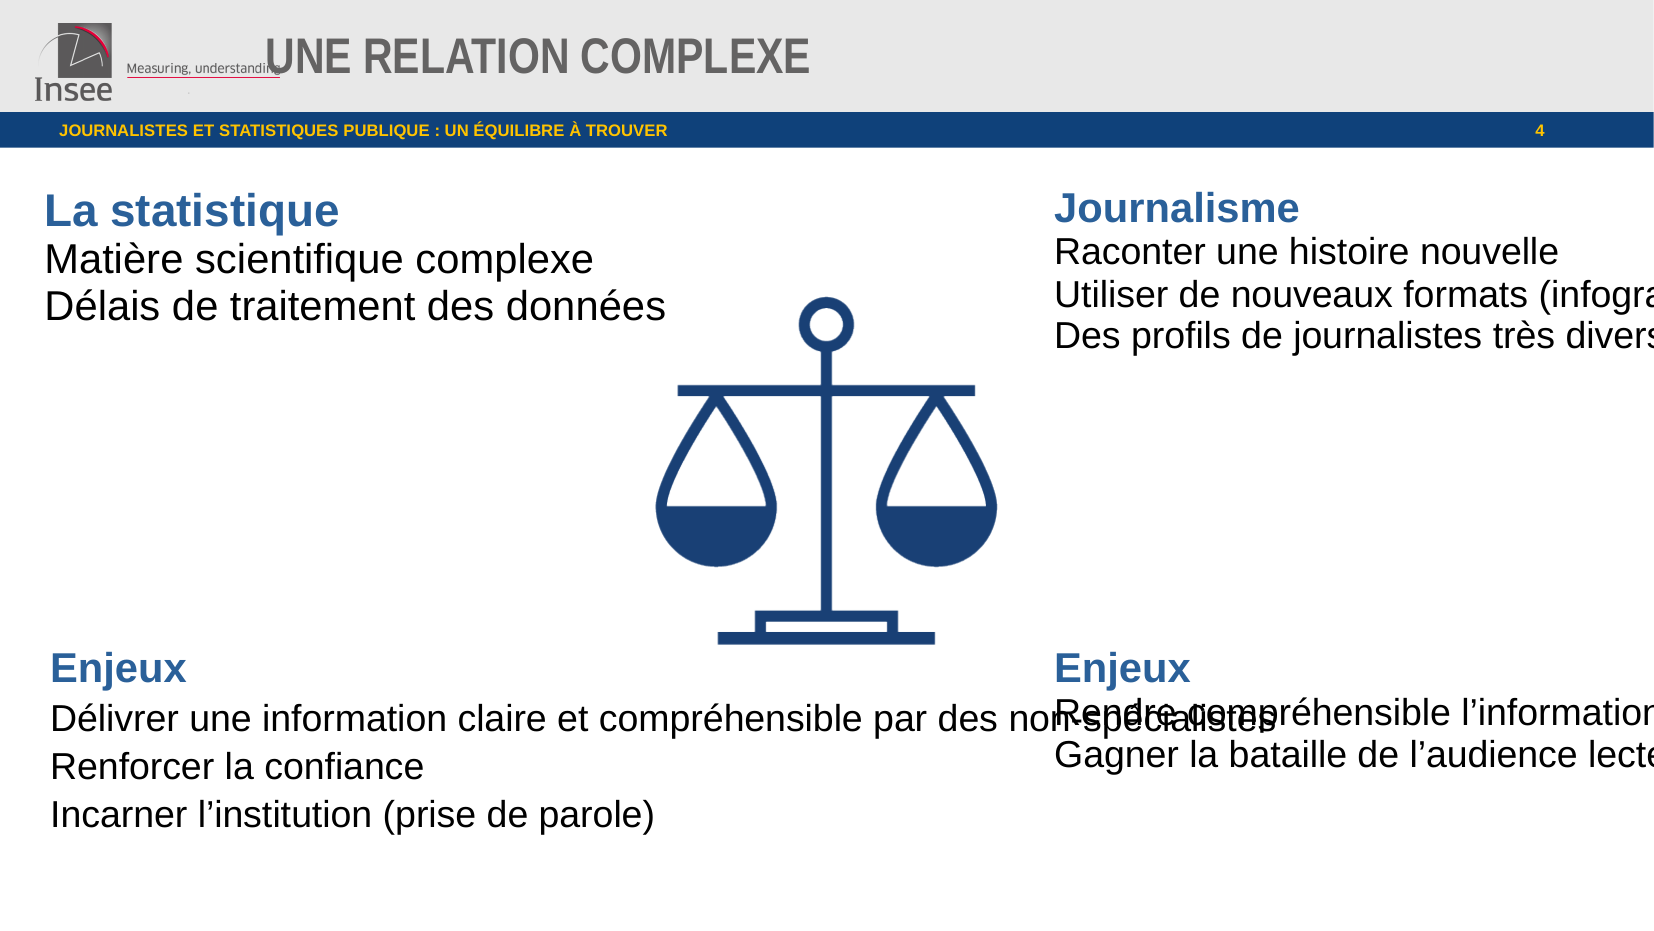

# Une relation complexe
Journalistes et statistiques publique : un équilibre à trouver
La statistique
Matière scientifique complexe
Délais de traitement des données
Journalisme
Raconter une histoire nouvelle
Utiliser de nouveaux formats (infographies, vidéo, cartes interactives…)
Des profils de journalistes très divers et plutôt littéraires
Enjeux
Rendre compréhensible l’information à ses « clients »
Gagner la bataille de l’audience lecteurs/auditeurs/visiteurs
Enjeux
Délivrer une information claire et compréhensible par des non-spécialistes
Renforcer la confiance
Incarner l’institution (prise de parole)